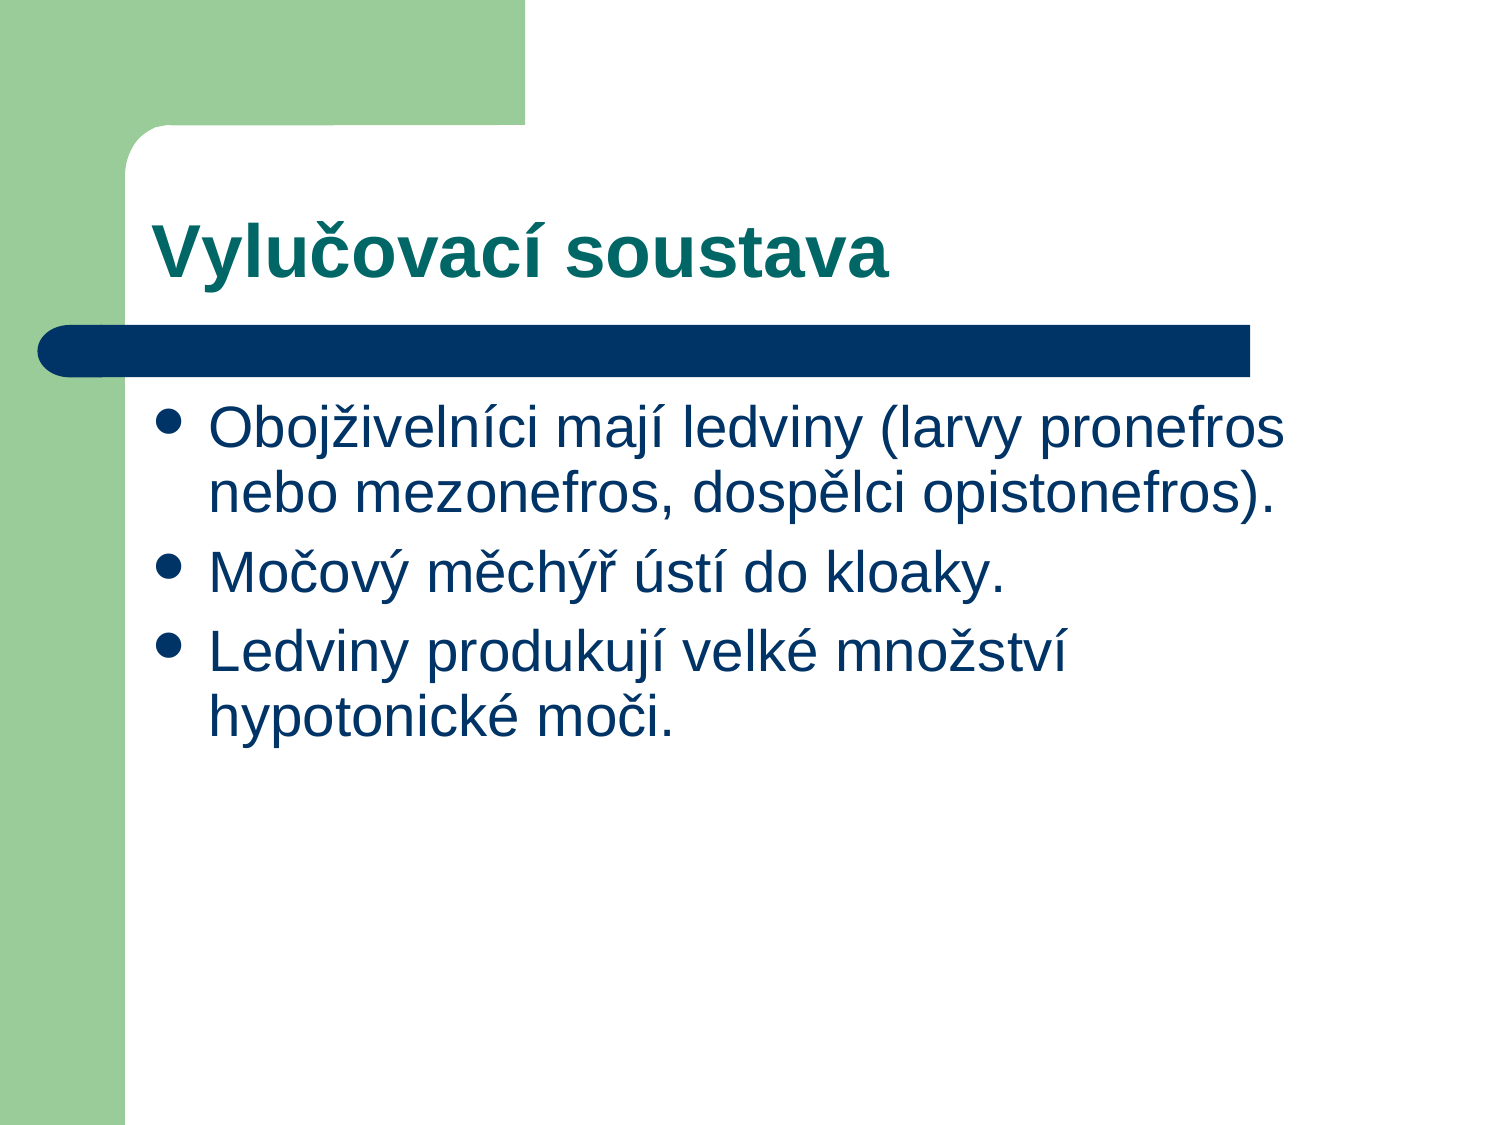

# Vylučovací soustava
Obojživelníci mají ledviny (larvy pronefros nebo mezonefros, dospělci opistonefros).
Močový měchýř ústí do kloaky.
Ledviny produkují velké množství hypotonické moči.